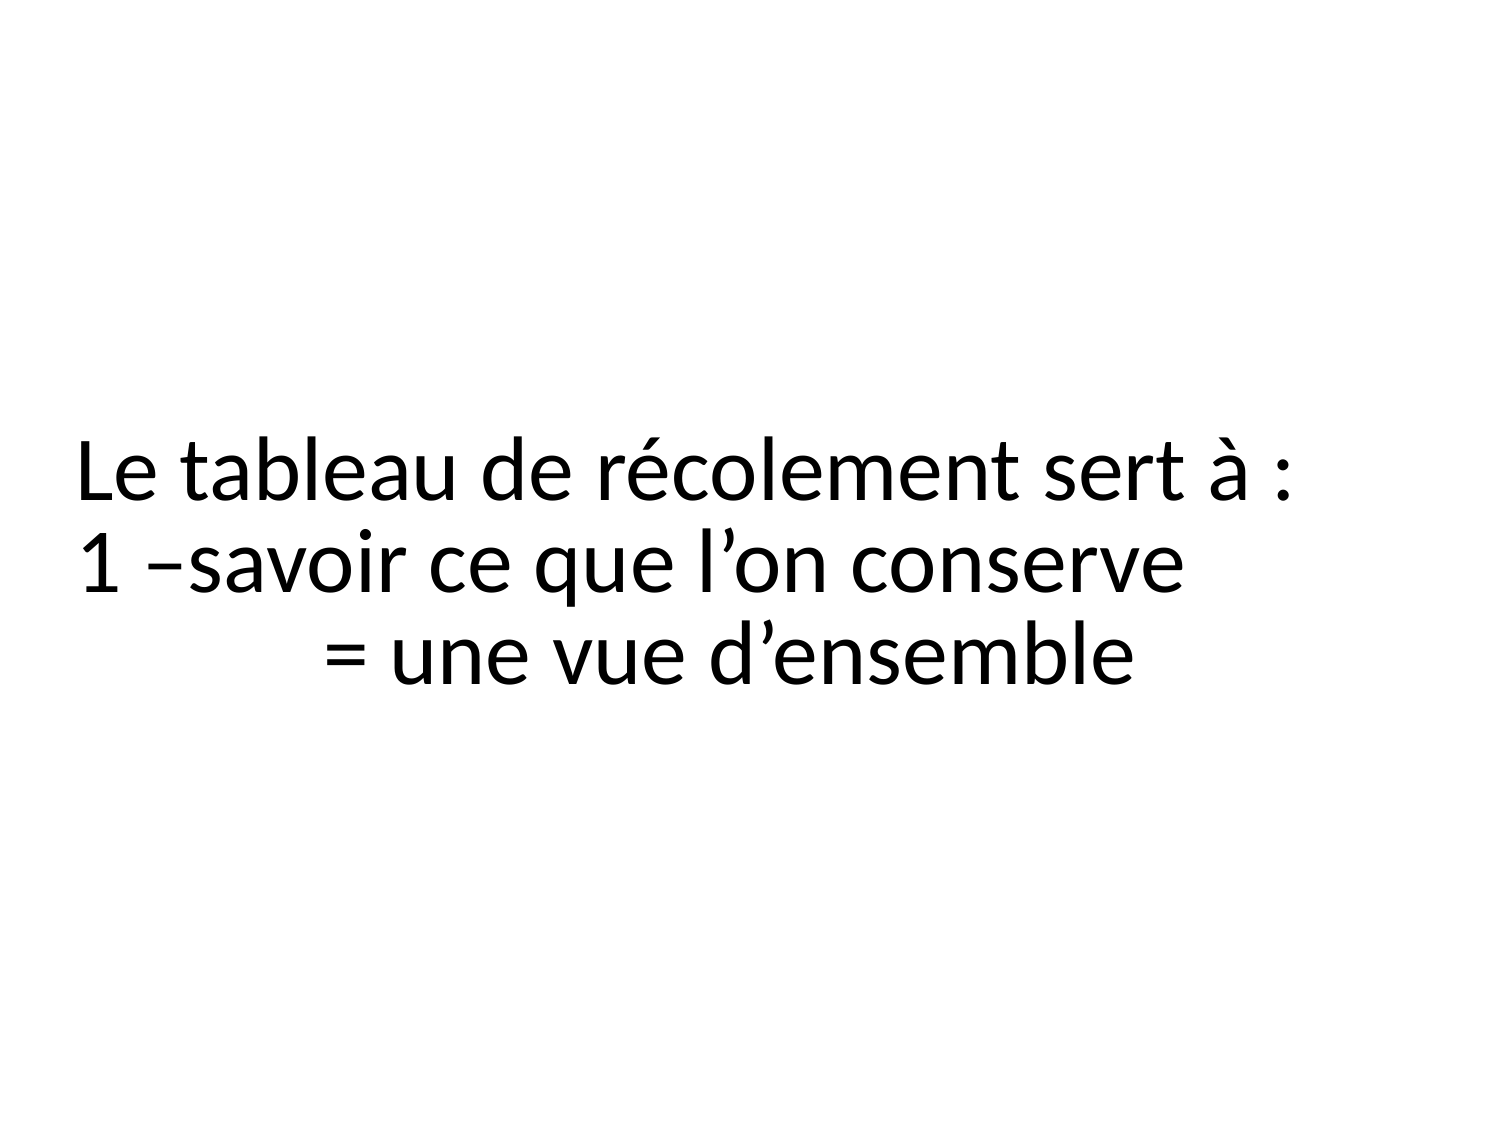

# Le tableau de récolement sert à : 1 –savoir ce que l’on conserve = une vue d’ensemble